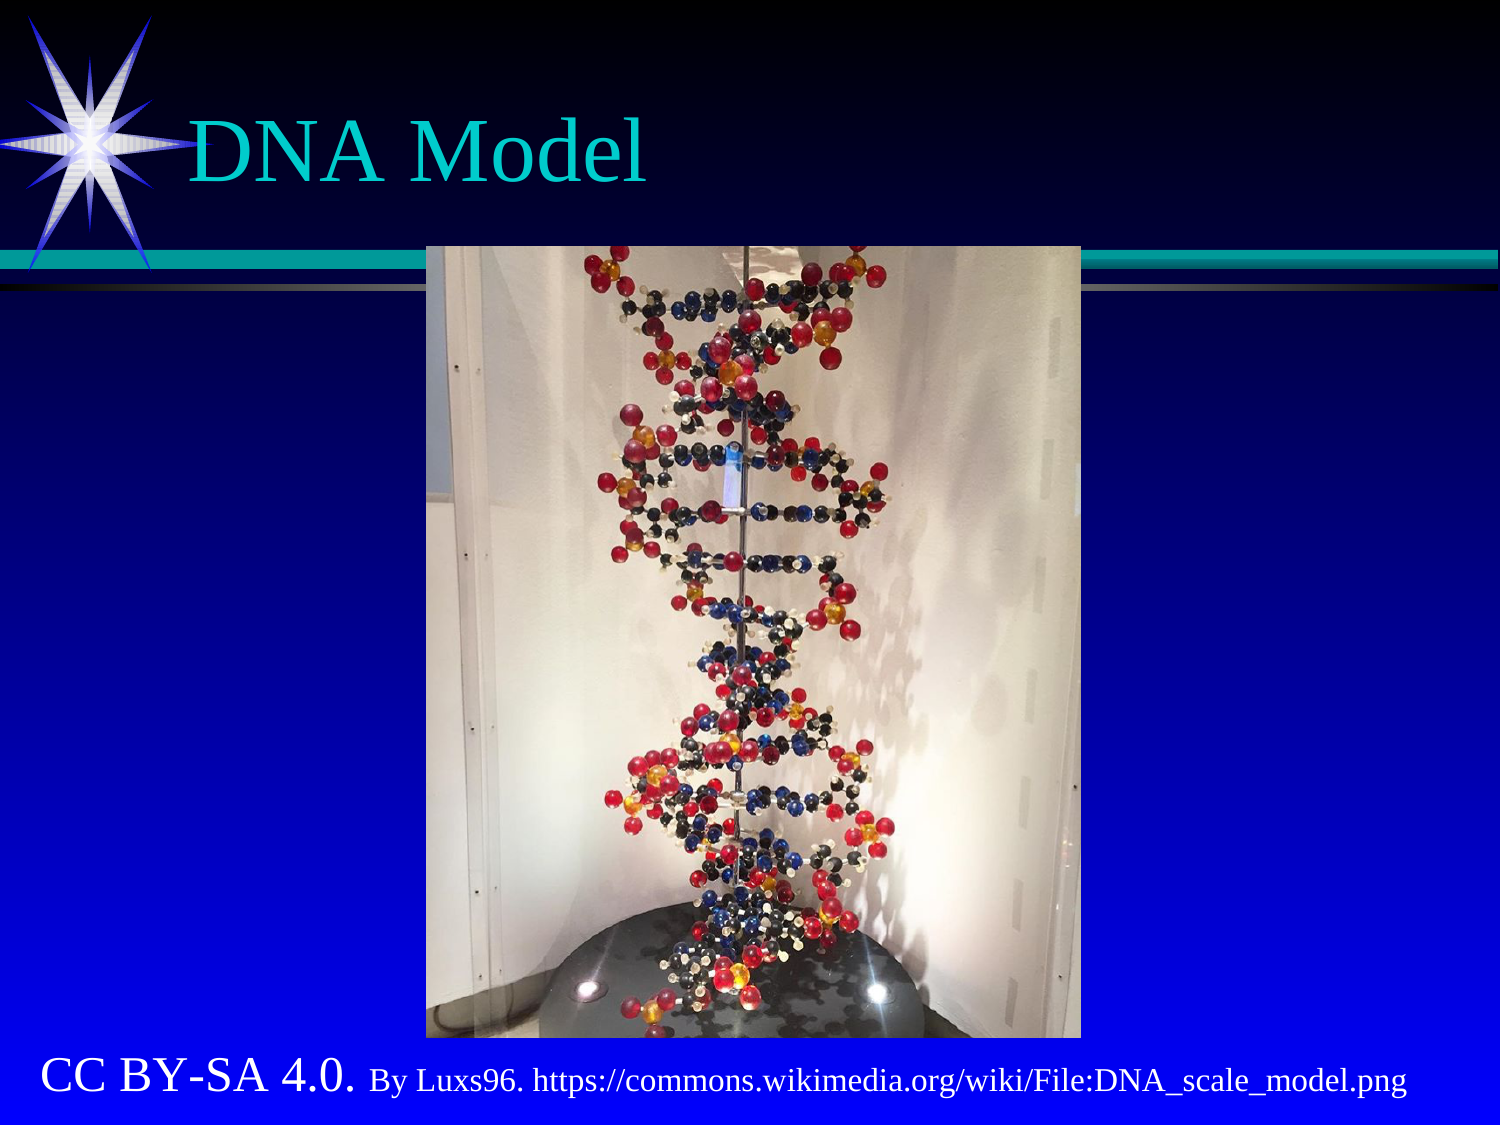

# DNA Model
CC BY-SA 4.0. By Luxs96. https://commons.wikimedia.org/wiki/File:DNA_scale_model.png